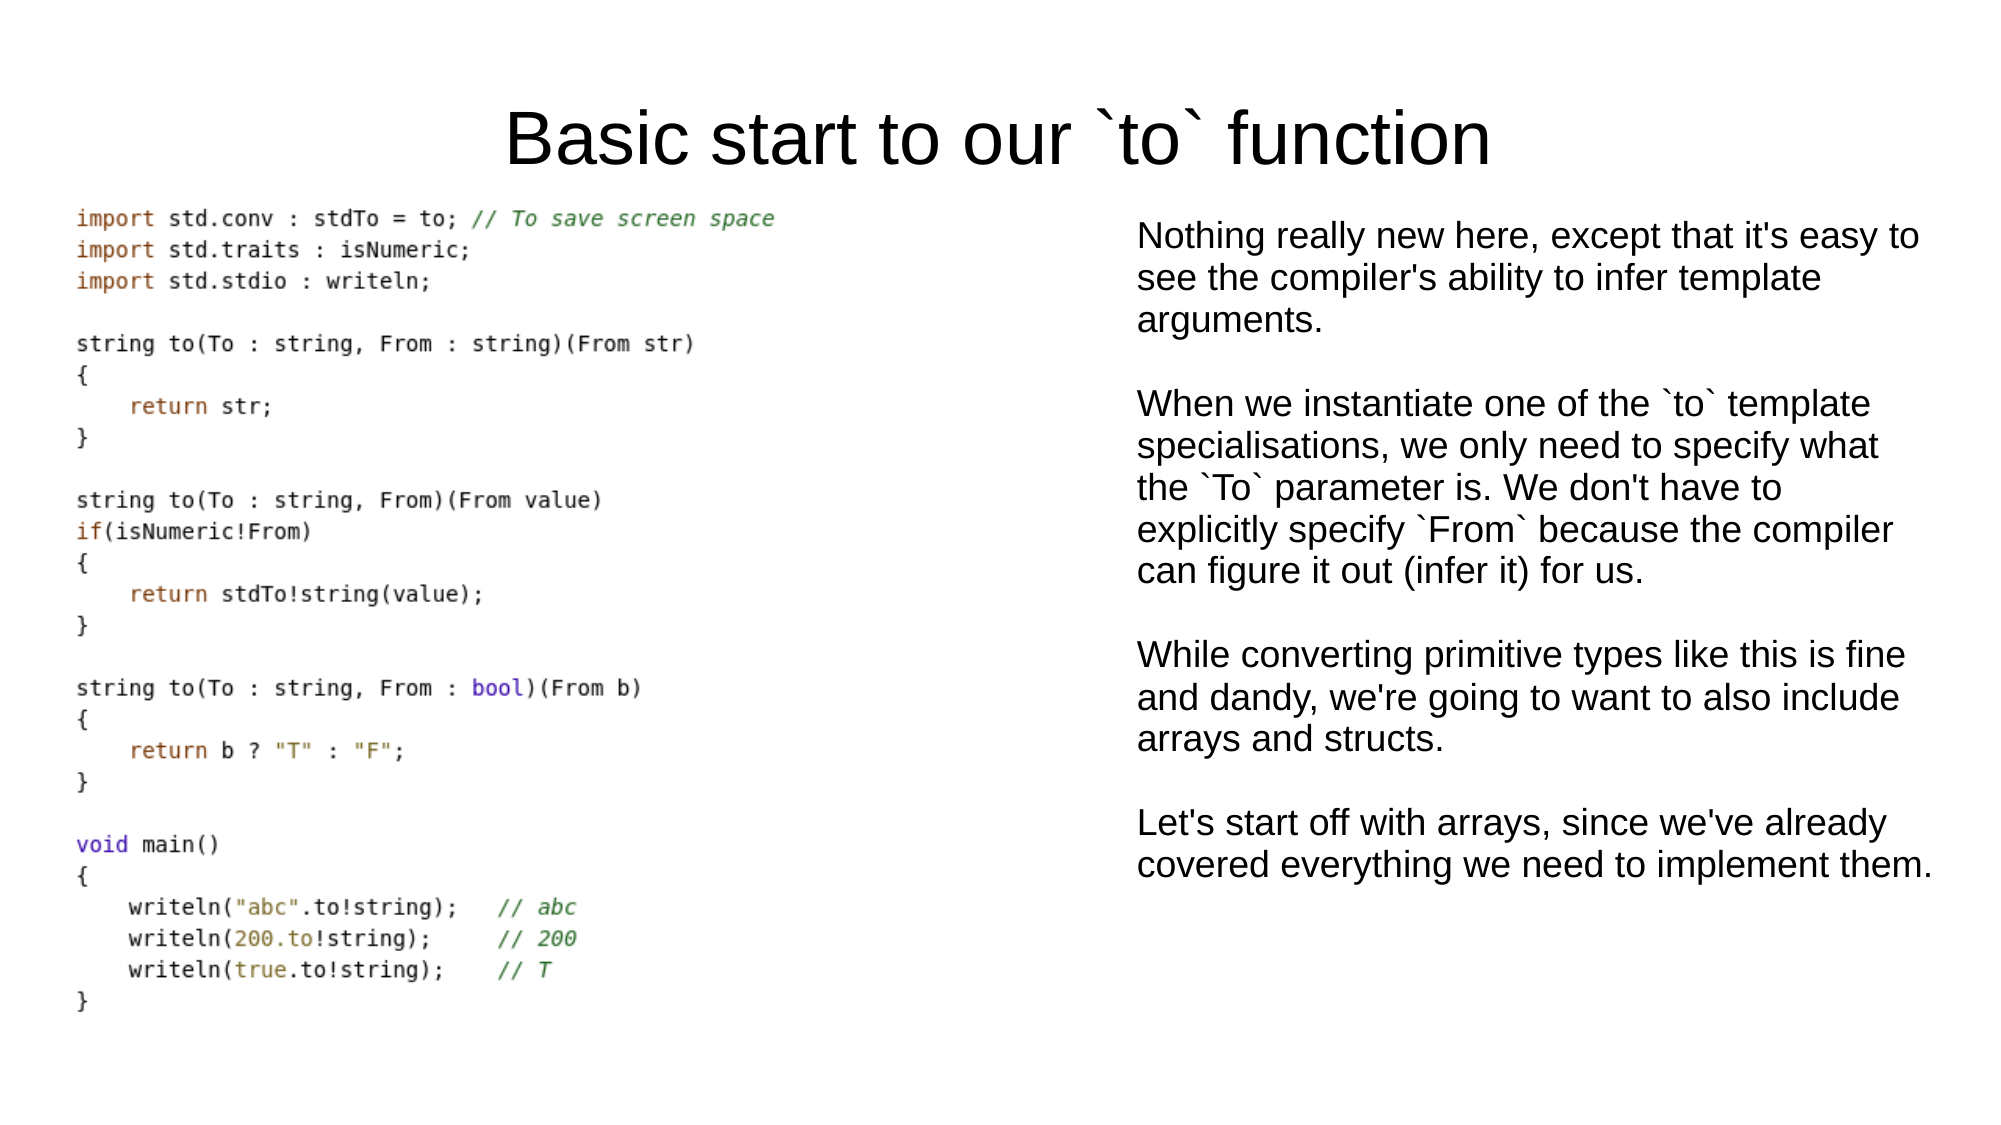

# Basic start to our `to` function
Nothing really new here, except that it's easy to see the compiler's ability to infer template arguments.
When we instantiate one of the `to` template specialisations, we only need to specify what the `To` parameter is. We don't have to explicitly specify `From` because the compiler can figure it out (infer it) for us.
While converting primitive types like this is fine and dandy, we're going to want to also include arrays and structs.
Let's start off with arrays, since we've already covered everything we need to implement them.